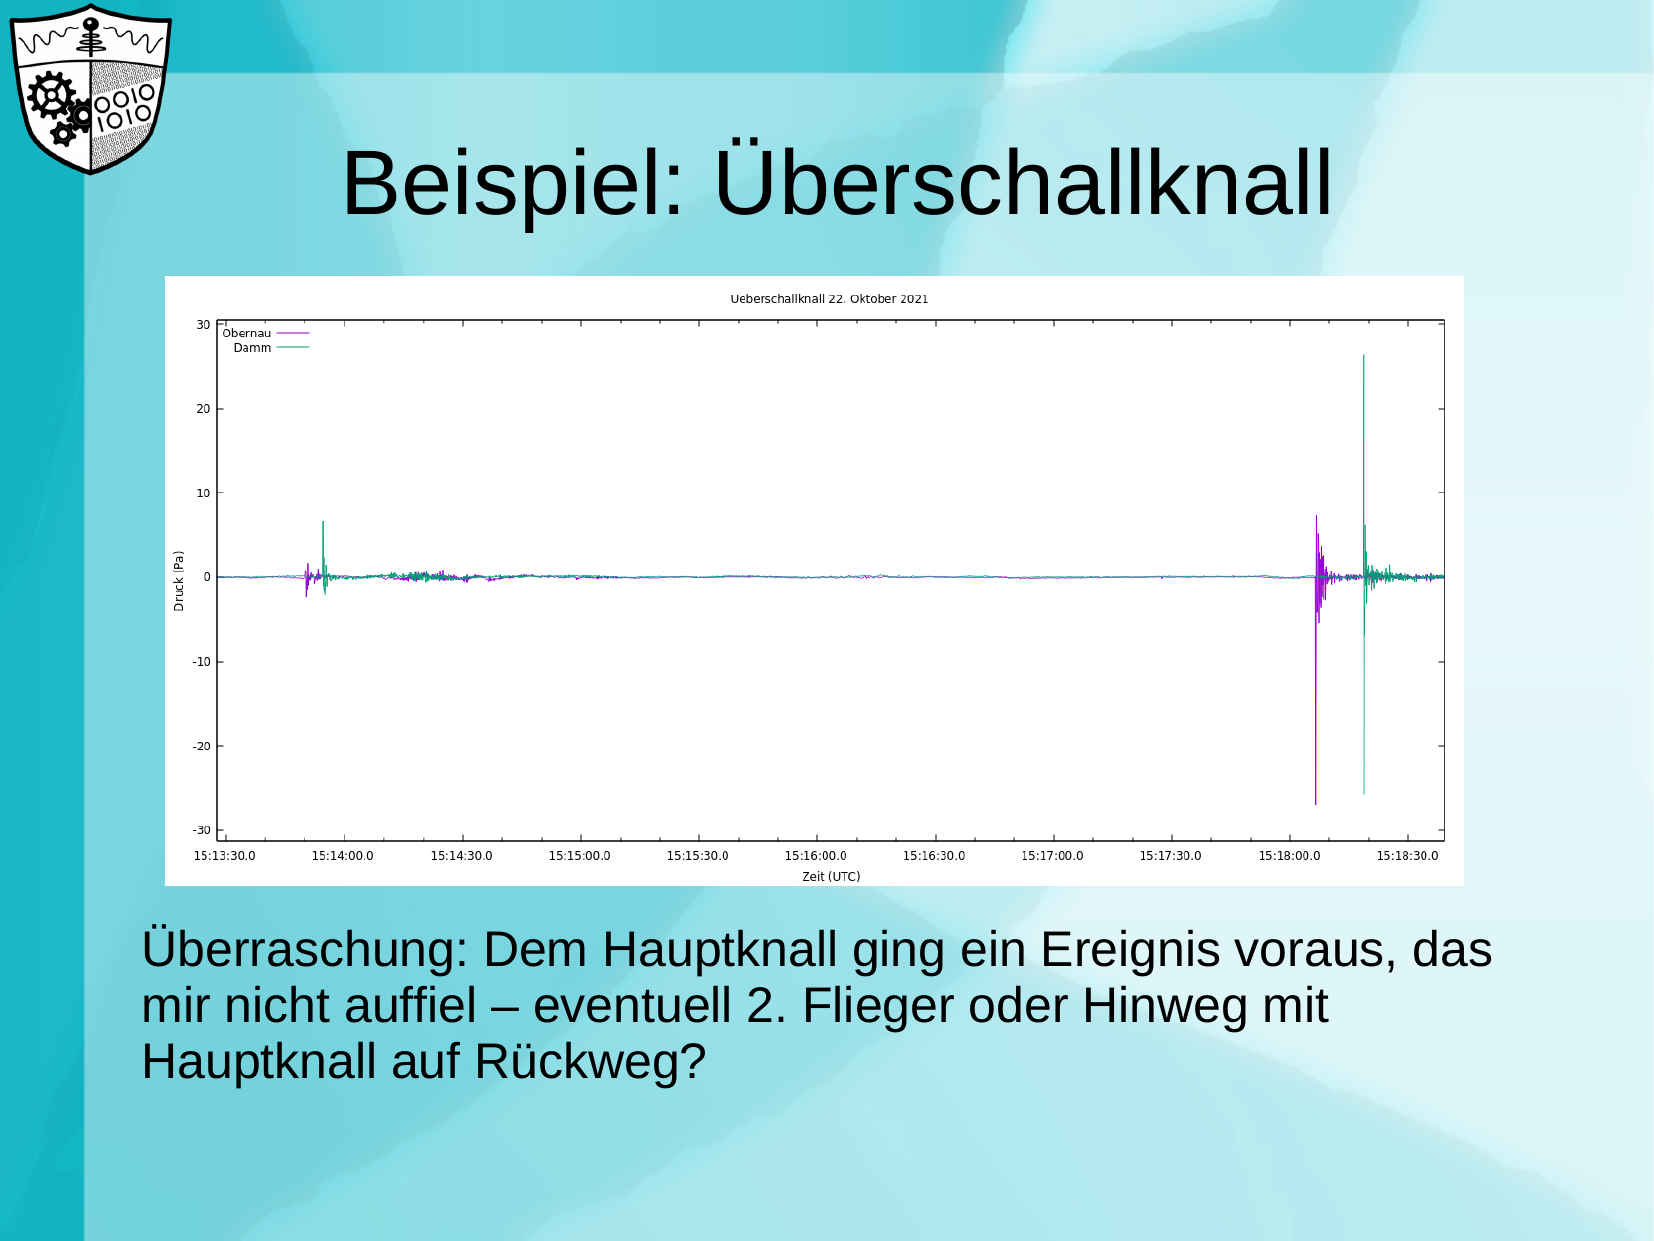

# Beispiel: Überschallknall
Überraschung: Dem Hauptknall ging ein Ereignis voraus, das mir nicht auffiel – eventuell 2. Flieger oder Hinweg mit Hauptknall auf Rückweg?